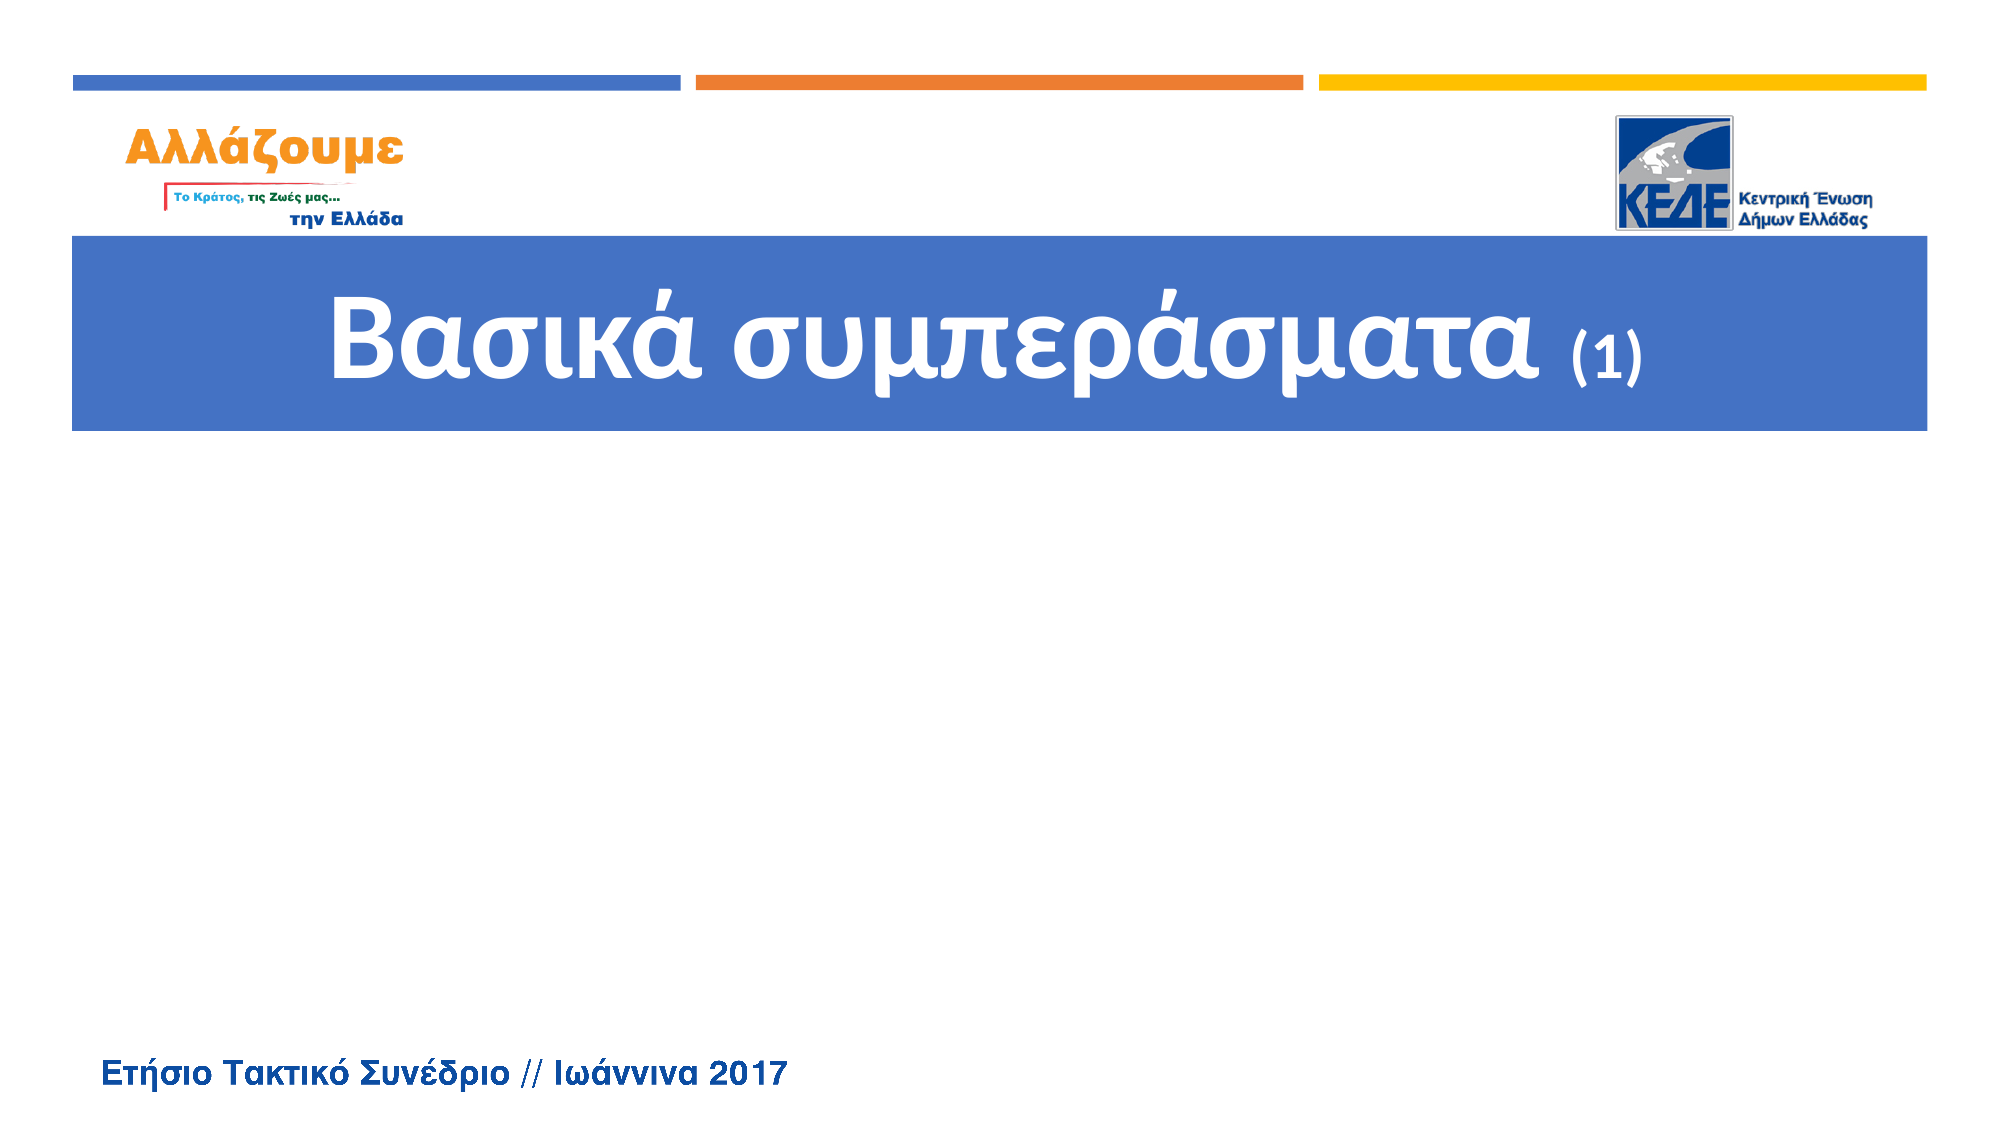

# Βασικά συμπεράσματα (1)
Το 87%, θεωρεί σωστή την πρόταση να μην καταθέσουν οι Δήμοι τα ταμειακά τους διαθέσιμα στην Τράπεζα της Ελλάδος.
Προτεραιότητα η ενίσχυση της οικονομικής αυτοτέλειας των Δήμων, η αναβάθμιση της καταστατικής θέσης των αιρετών & η ανάληψη του κοινωνικού κράτους από τους Δήμους.
Να αποδοθούν στους Δήμους το σύνολο των πόρων που προβλέπει η Νομοθεσία.
Να αξιοποιούν οι Δήμοι τα ανταποδοτικά τέλη & για άλλους σκοπούς.
Σχεδόν 8 στους 10 διαφωνούν με την απλή αναλογική.